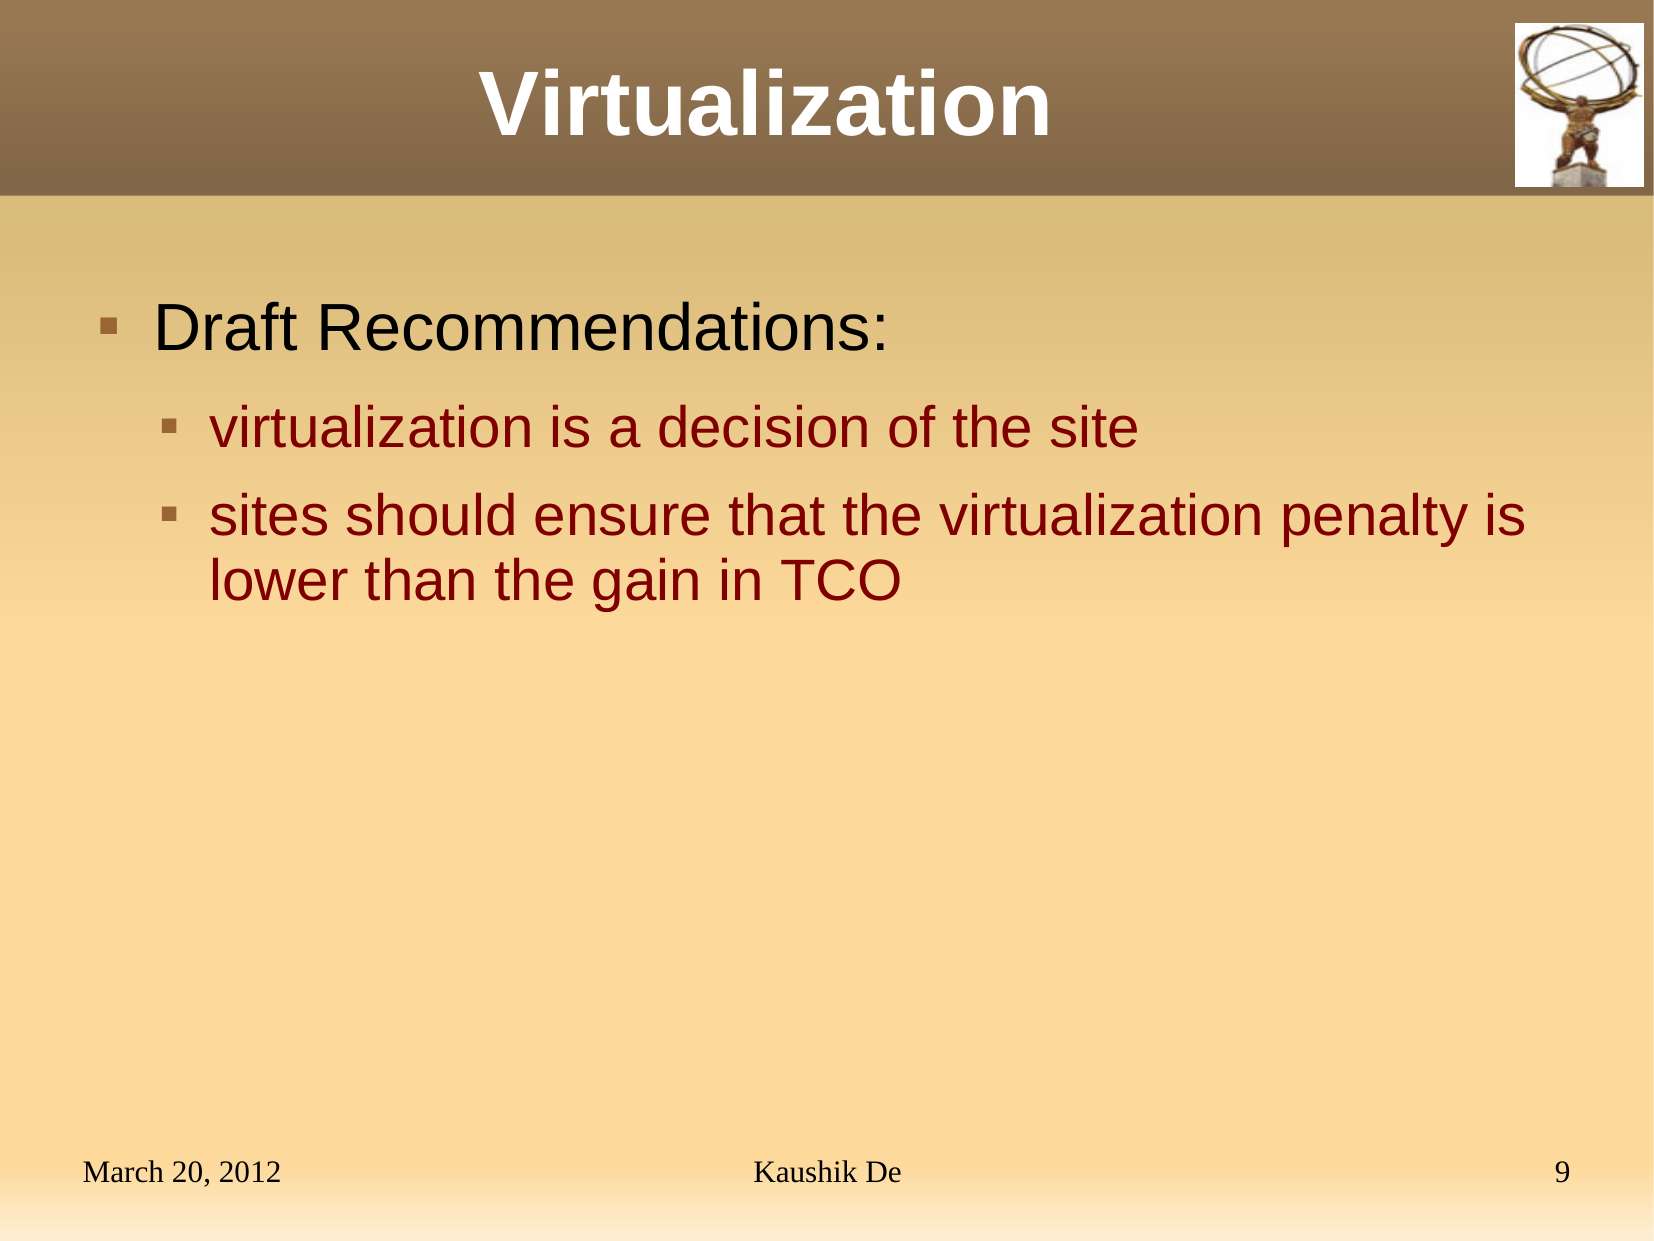

# Virtualization
Draft Recommendations:
virtualization is a decision of the site
sites should ensure that the virtualization penalty is lower than the gain in TCO
March 20, 2012
Kaushik De
9